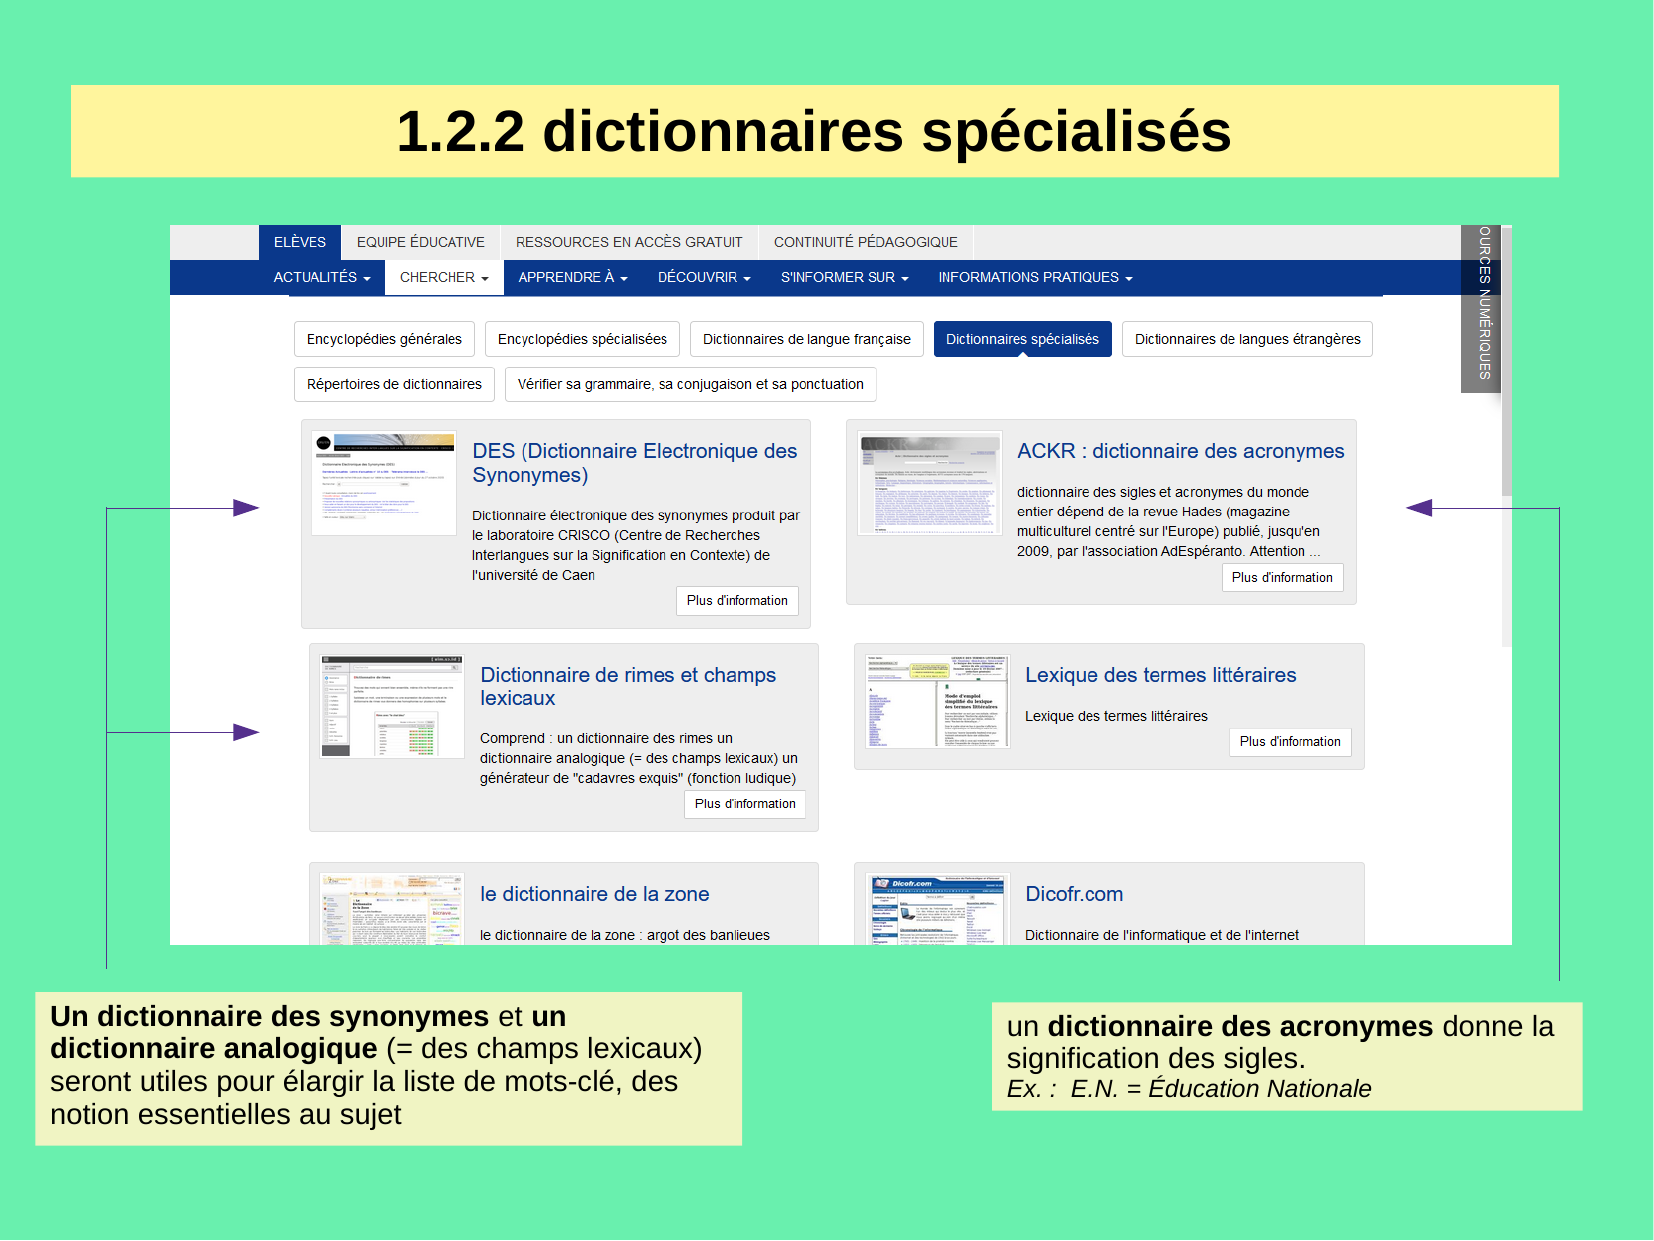

# 1.2.2 dictionnaires spécialisés
Un dictionnaire des synonymes et un dictionnaire analogique (= des champs lexicaux) seront utiles pour élargir la liste de mots-clé, des notion essentielles au sujet
un dictionnaire des acronymes donne la signification des sigles.
Ex. : E.N. = Éducation Nationale